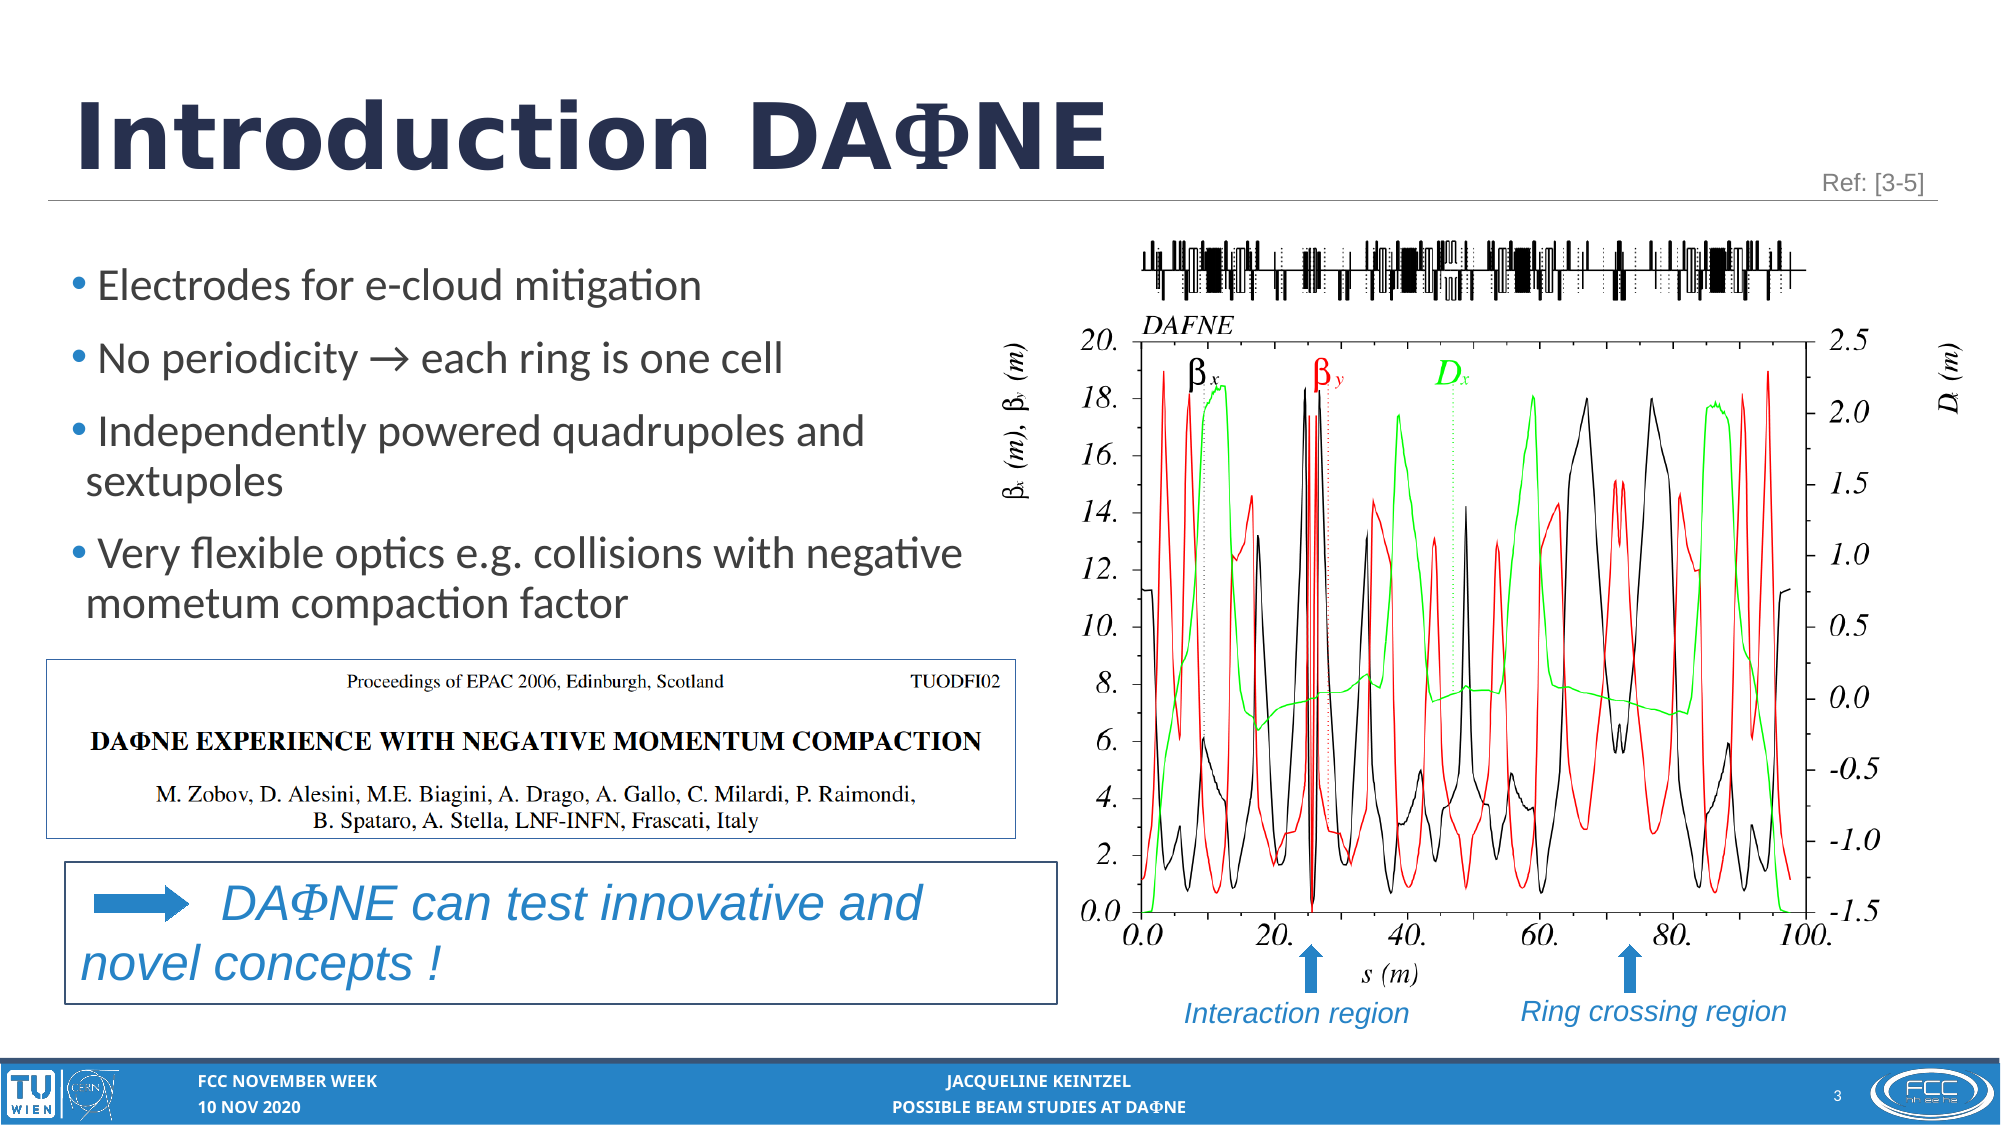

Introduction DAΦNE
Ref: [3-5]
 Electrodes for e-cloud mitigation
 No periodicity → each ring is one cell
 Independently powered quadrupoles and sextupoles
 Very flexible optics e.g. collisions with negative mometum compaction factor
 DAΦNE can test innovative and novel concepts !
Ring crossing region
Interaction region